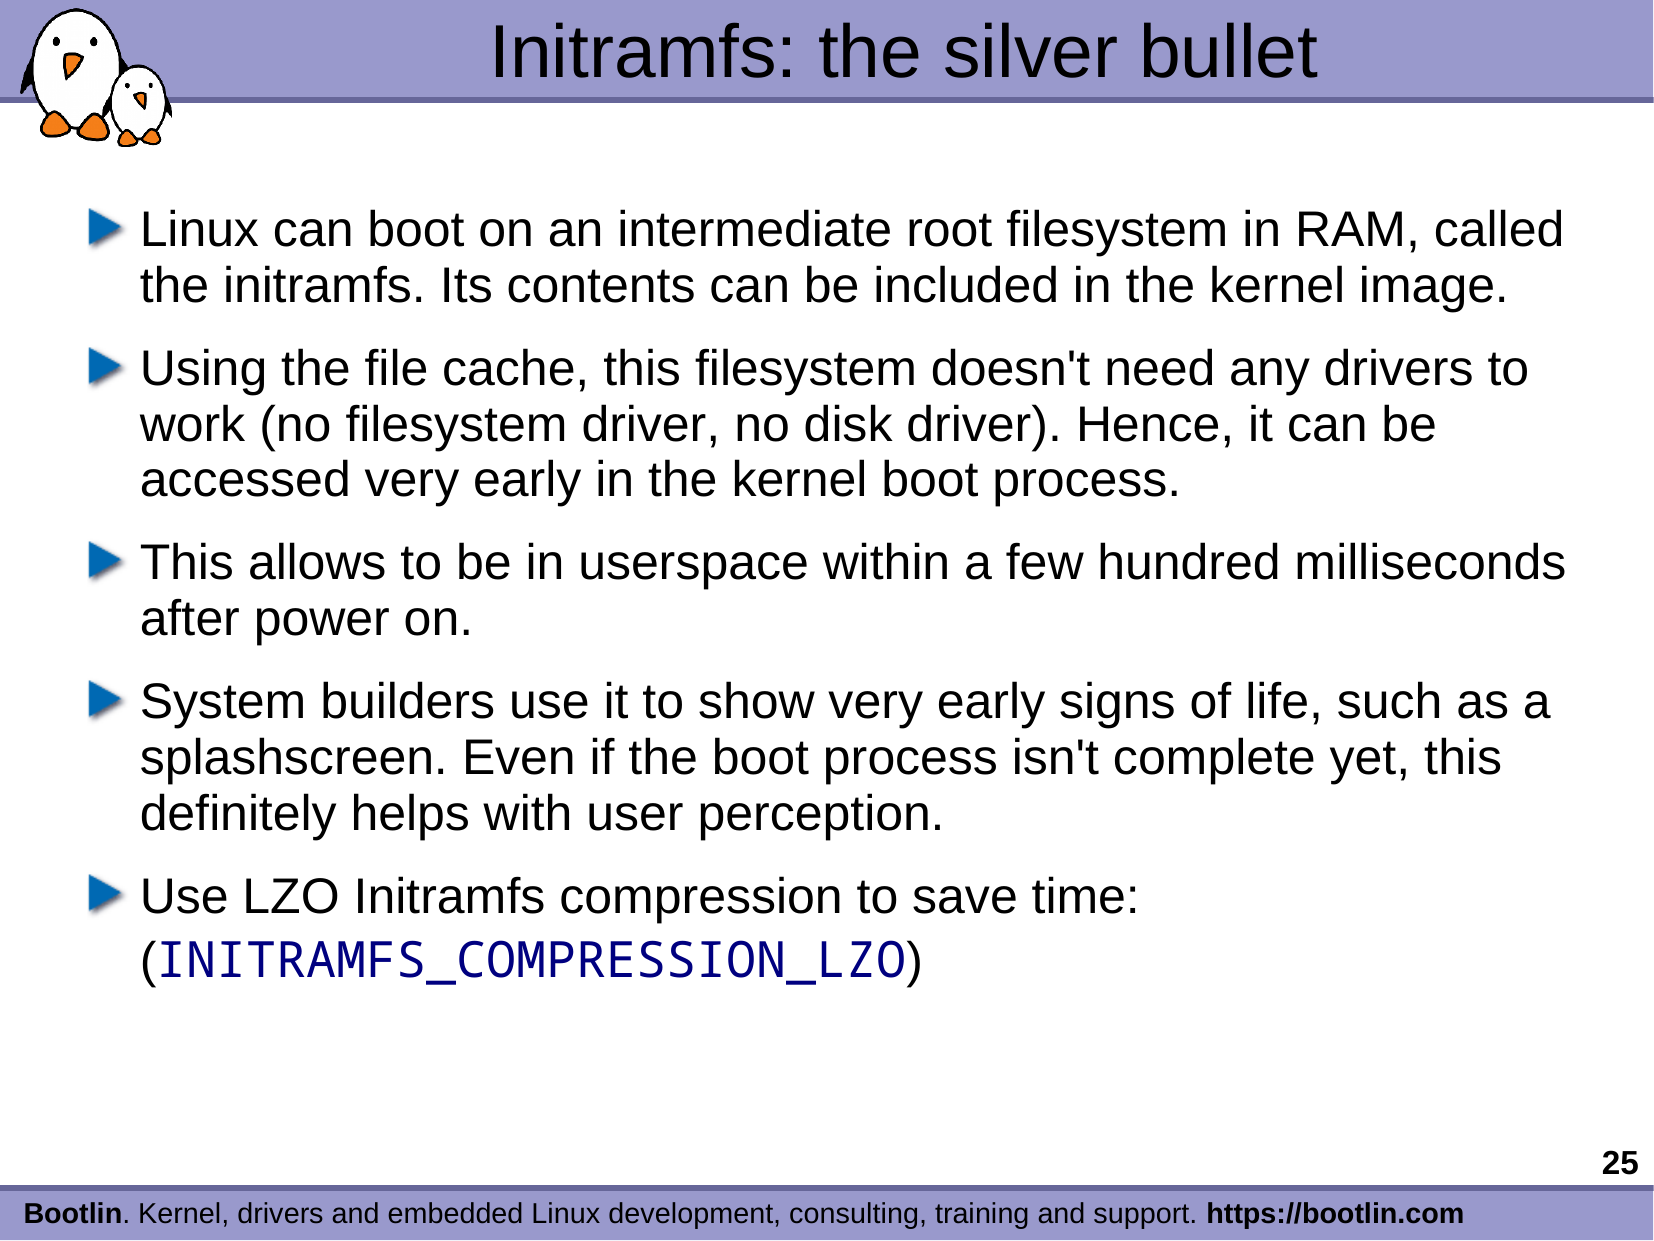

# Initramfs: the silver bullet
Linux can boot on an intermediate root filesystem in RAM, called the initramfs. Its contents can be included in the kernel image.
Using the file cache, this filesystem doesn't need any drivers to work (no filesystem driver, no disk driver). Hence, it can be accessed very early in the kernel boot process.
This allows to be in userspace within a few hundred milliseconds after power on.
System builders use it to show very early signs of life, such as a splashscreen. Even if the boot process isn't complete yet, this definitely helps with user perception.
Use LZO Initramfs compression to save time: (INITRAMFS_COMPRESSION_LZO)